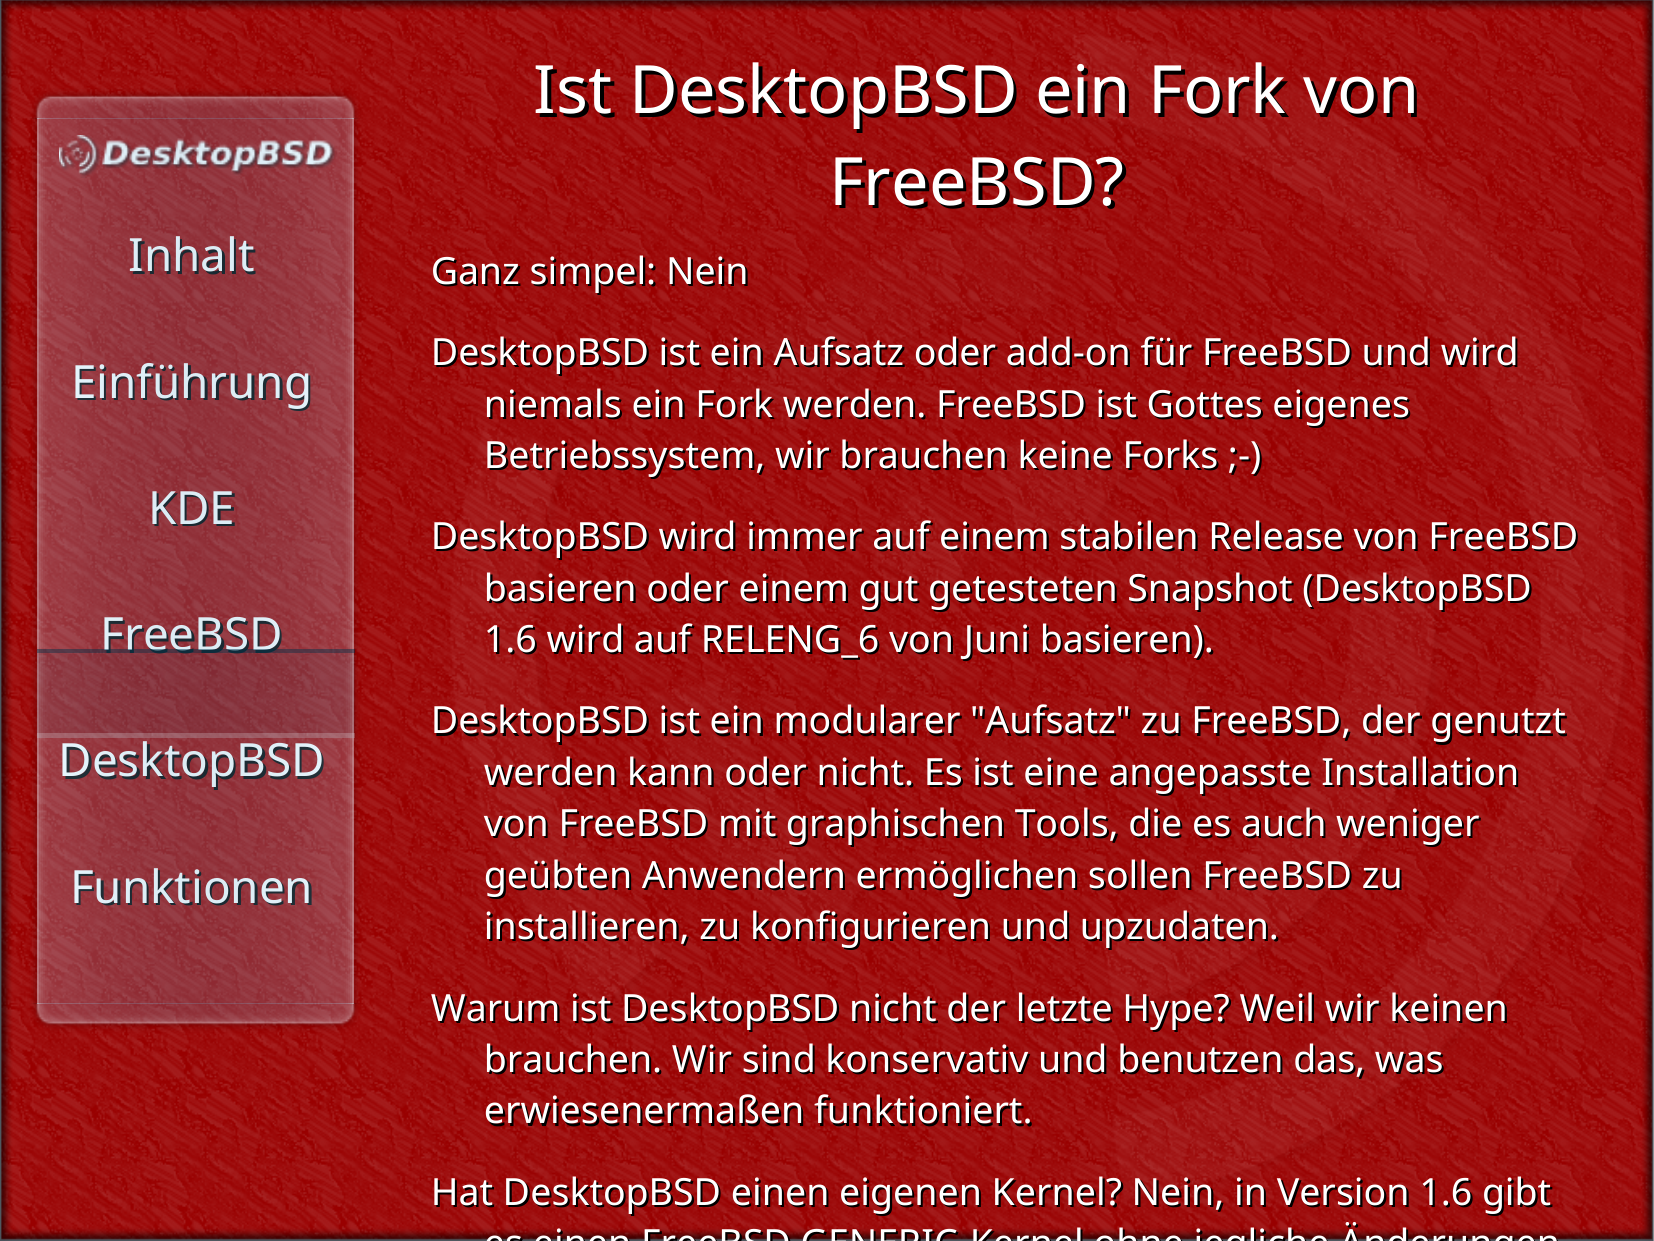

# Ist DesktopBSD ein Fork von FreeBSD?
Ganz simpel: Nein
DesktopBSD ist ein Aufsatz oder add-on für FreeBSD und wird niemals ein Fork werden. FreeBSD ist Gottes eigenes Betriebssystem, wir brauchen keine Forks ;-)
DesktopBSD wird immer auf einem stabilen Release von FreeBSD basieren oder einem gut getesteten Snapshot (DesktopBSD 1.6 wird auf RELENG_6 von Juni basieren).
DesktopBSD ist ein modularer "Aufsatz" zu FreeBSD, der genutzt werden kann oder nicht. Es ist eine angepasste Installation von FreeBSD mit graphischen Tools, die es auch weniger geübten Anwendern ermöglichen sollen FreeBSD zu installieren, zu konfigurieren und upzudaten.
Warum ist DesktopBSD nicht der letzte Hype? Weil wir keinen brauchen. Wir sind konservativ und benutzen das, was erwiesenermaßen funktioniert.
Hat DesktopBSD einen eigenen Kernel? Nein, in Version 1.6 gibt es einen FreeBSD GENERIC-Kernel ohne jegliche Änderungen.